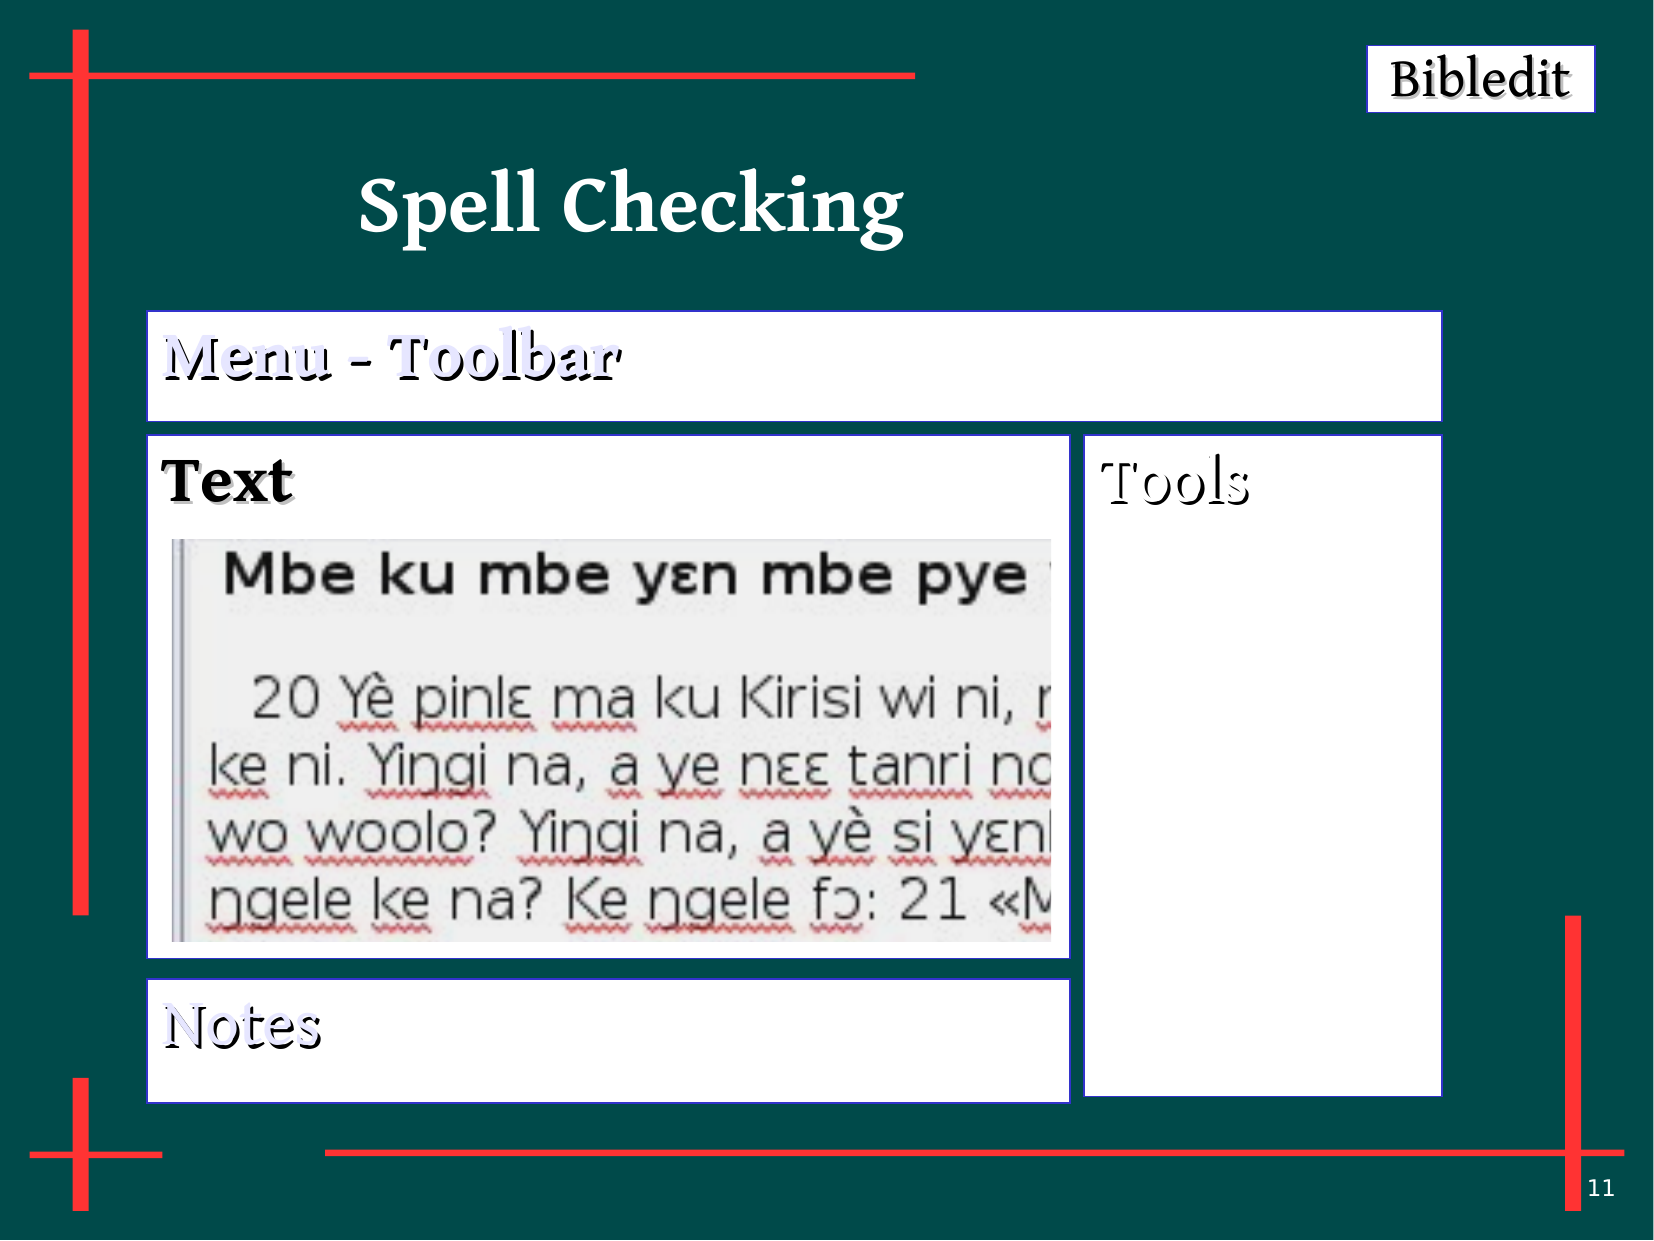

Bibledit
# Spell Checking
Menu - Toolbar
Text
Tools
Notes